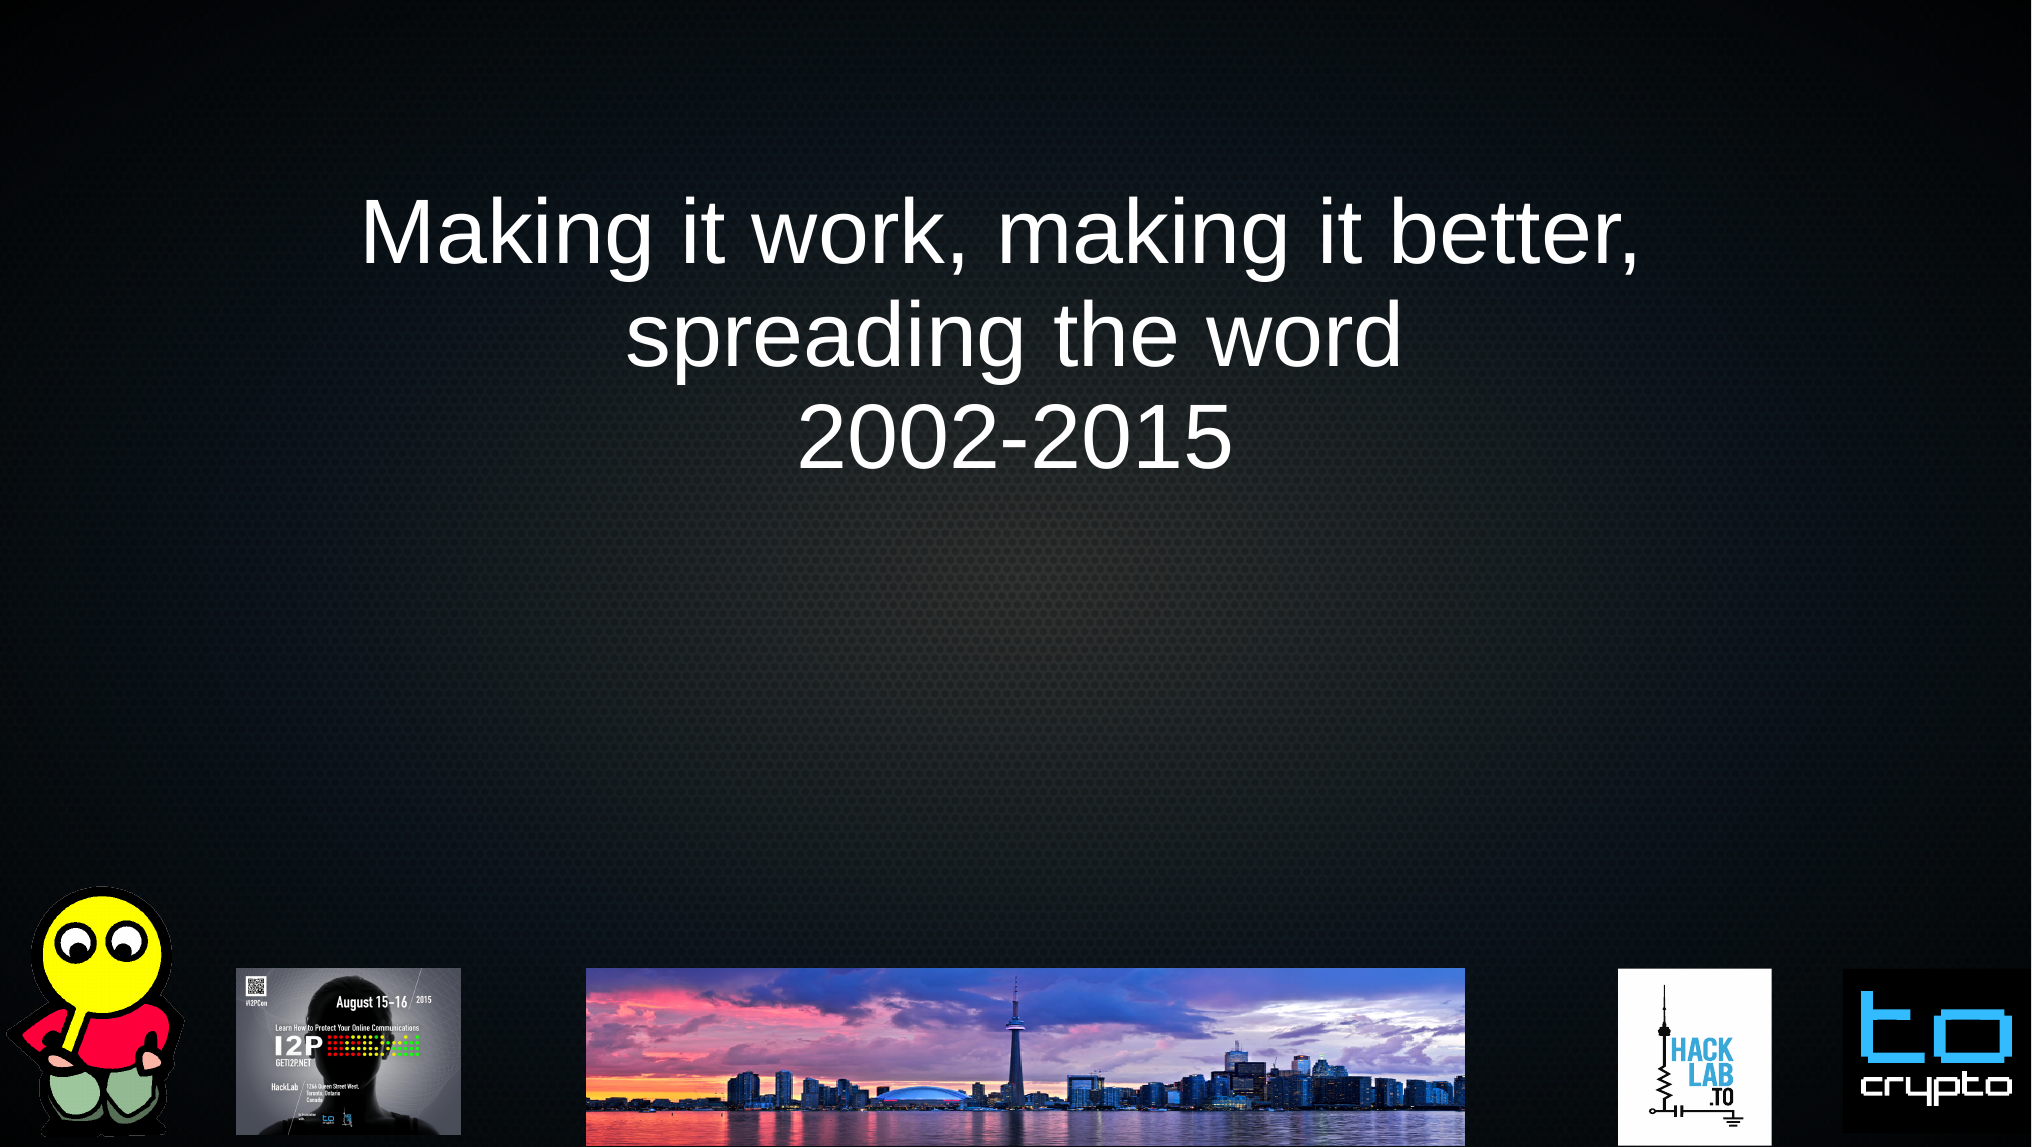

# Making it work, making it better, spreading the word 2002-2015
7